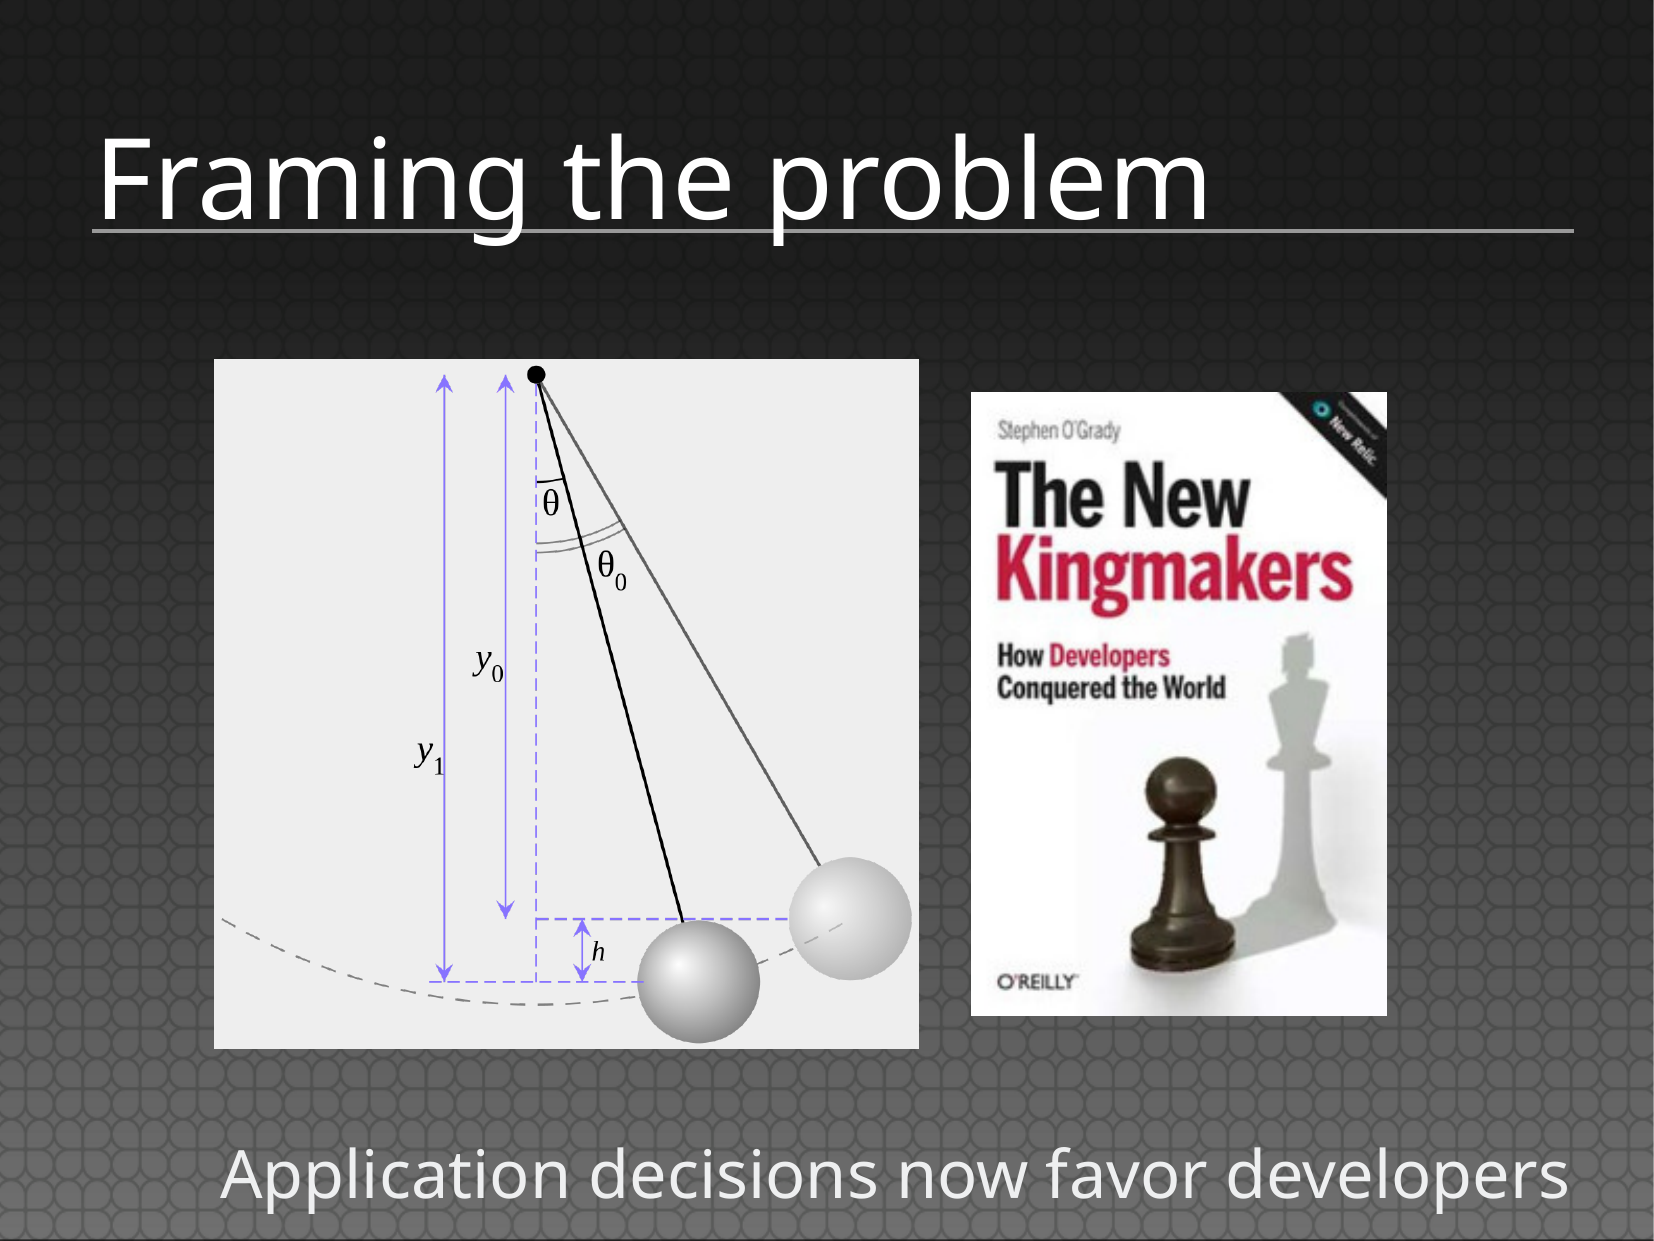

# Framing the problem
Application decisions now favor developers